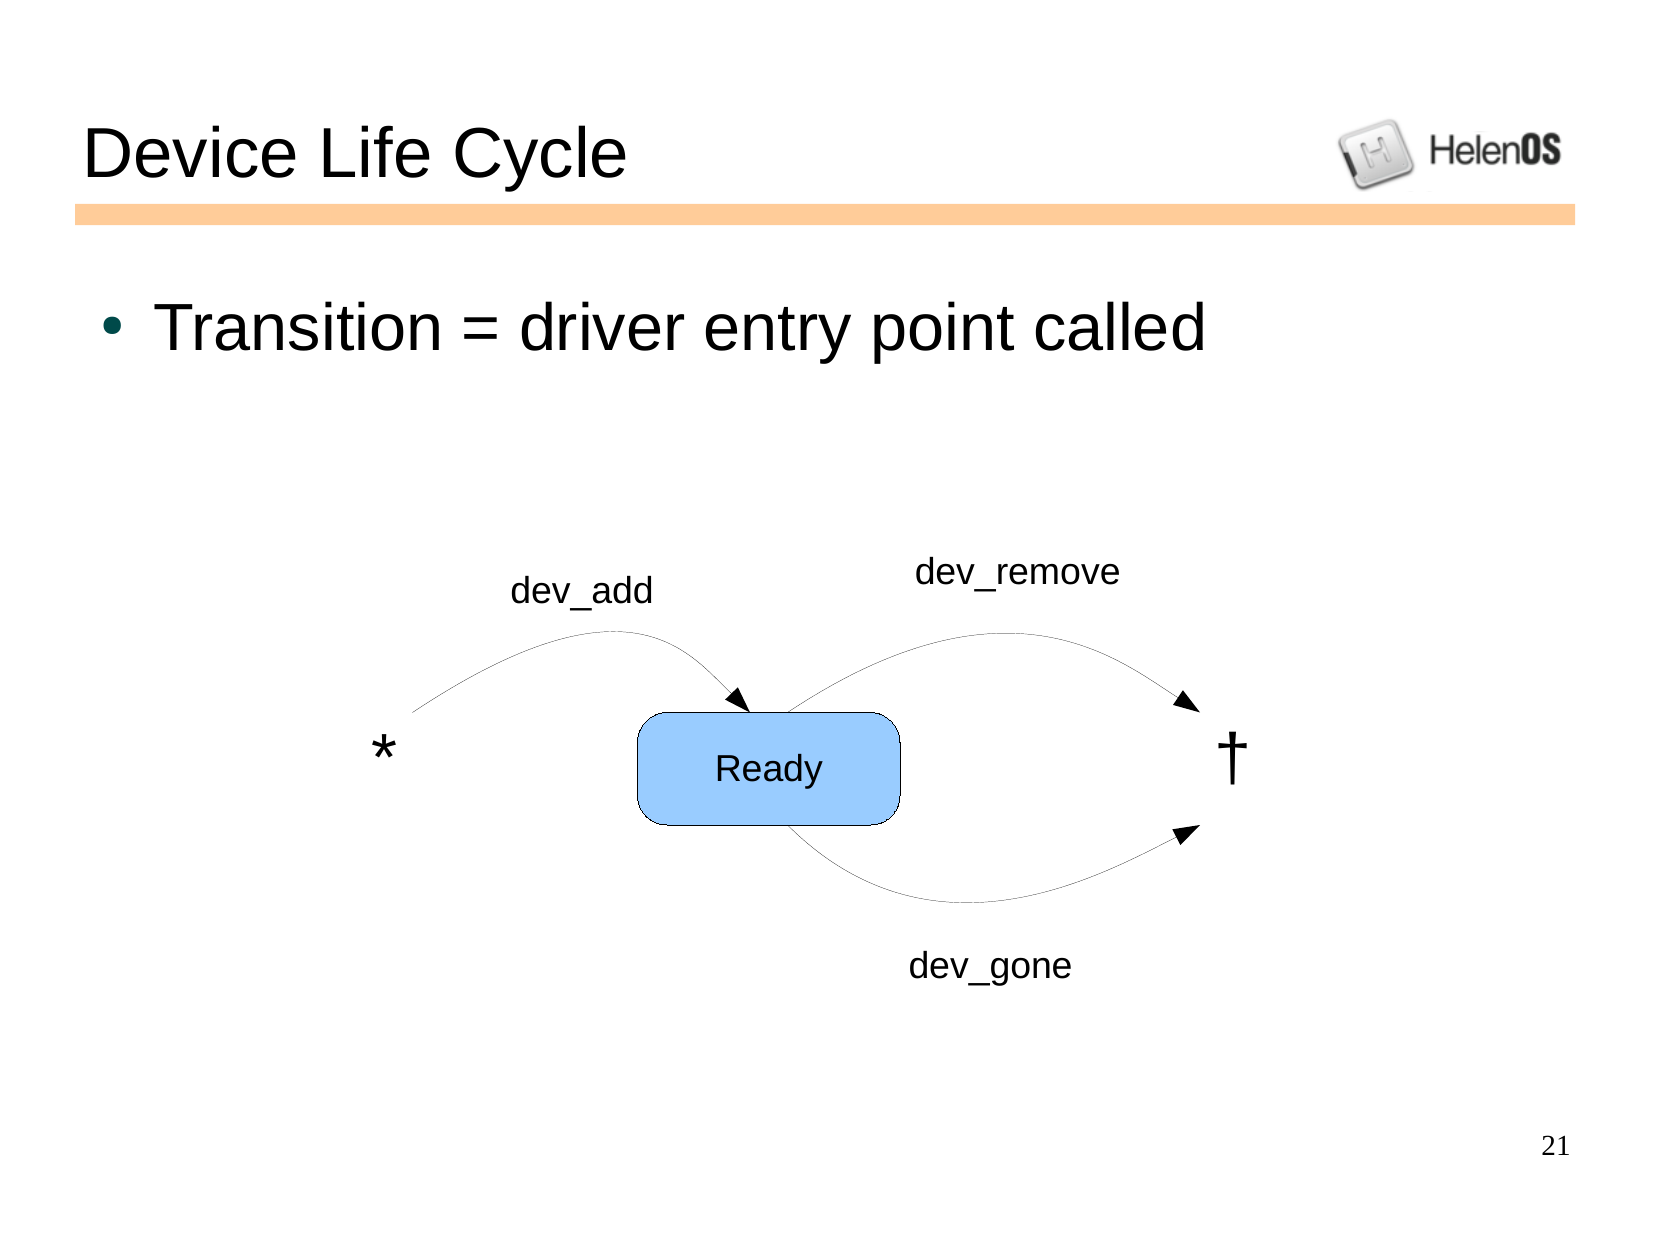

# Device Life Cycle
Transition = driver entry point called
dev_remove
dev_add
*
Ready
†
dev_gone
21